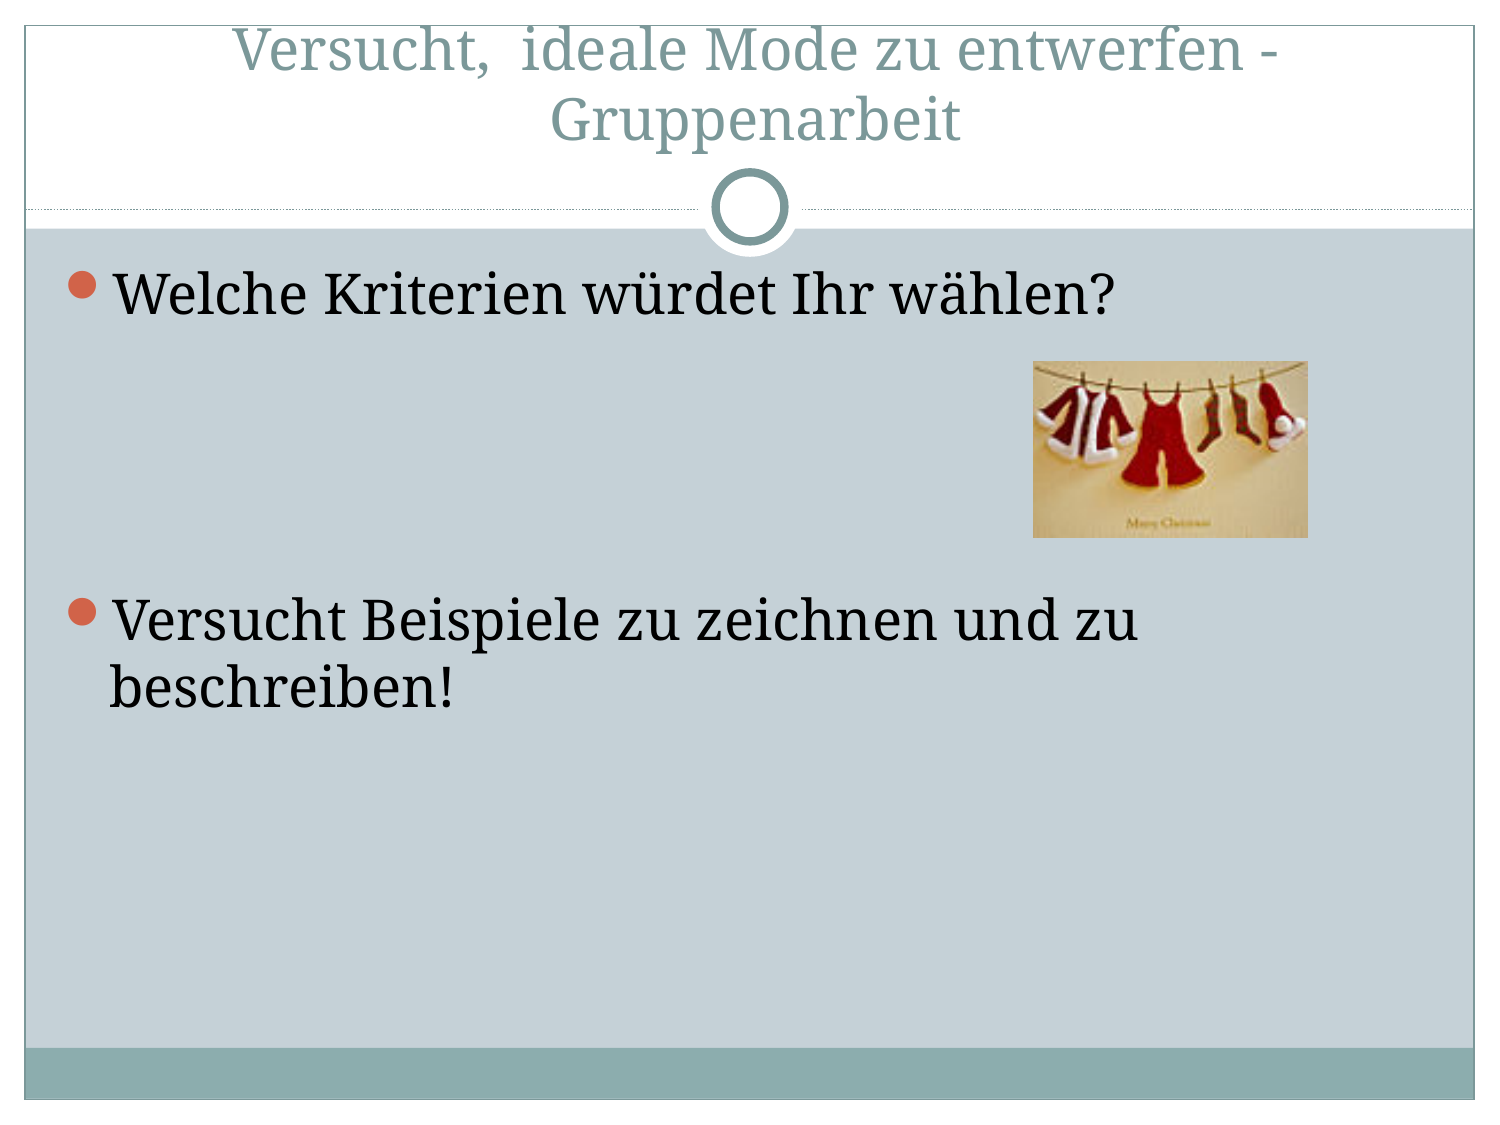

# Versucht, ideale Mode zu entwerfen - Gruppenarbeit
Welche Kriterien würdet Ihr wählen?
Versucht Beispiele zu zeichnen und zu beschreiben!